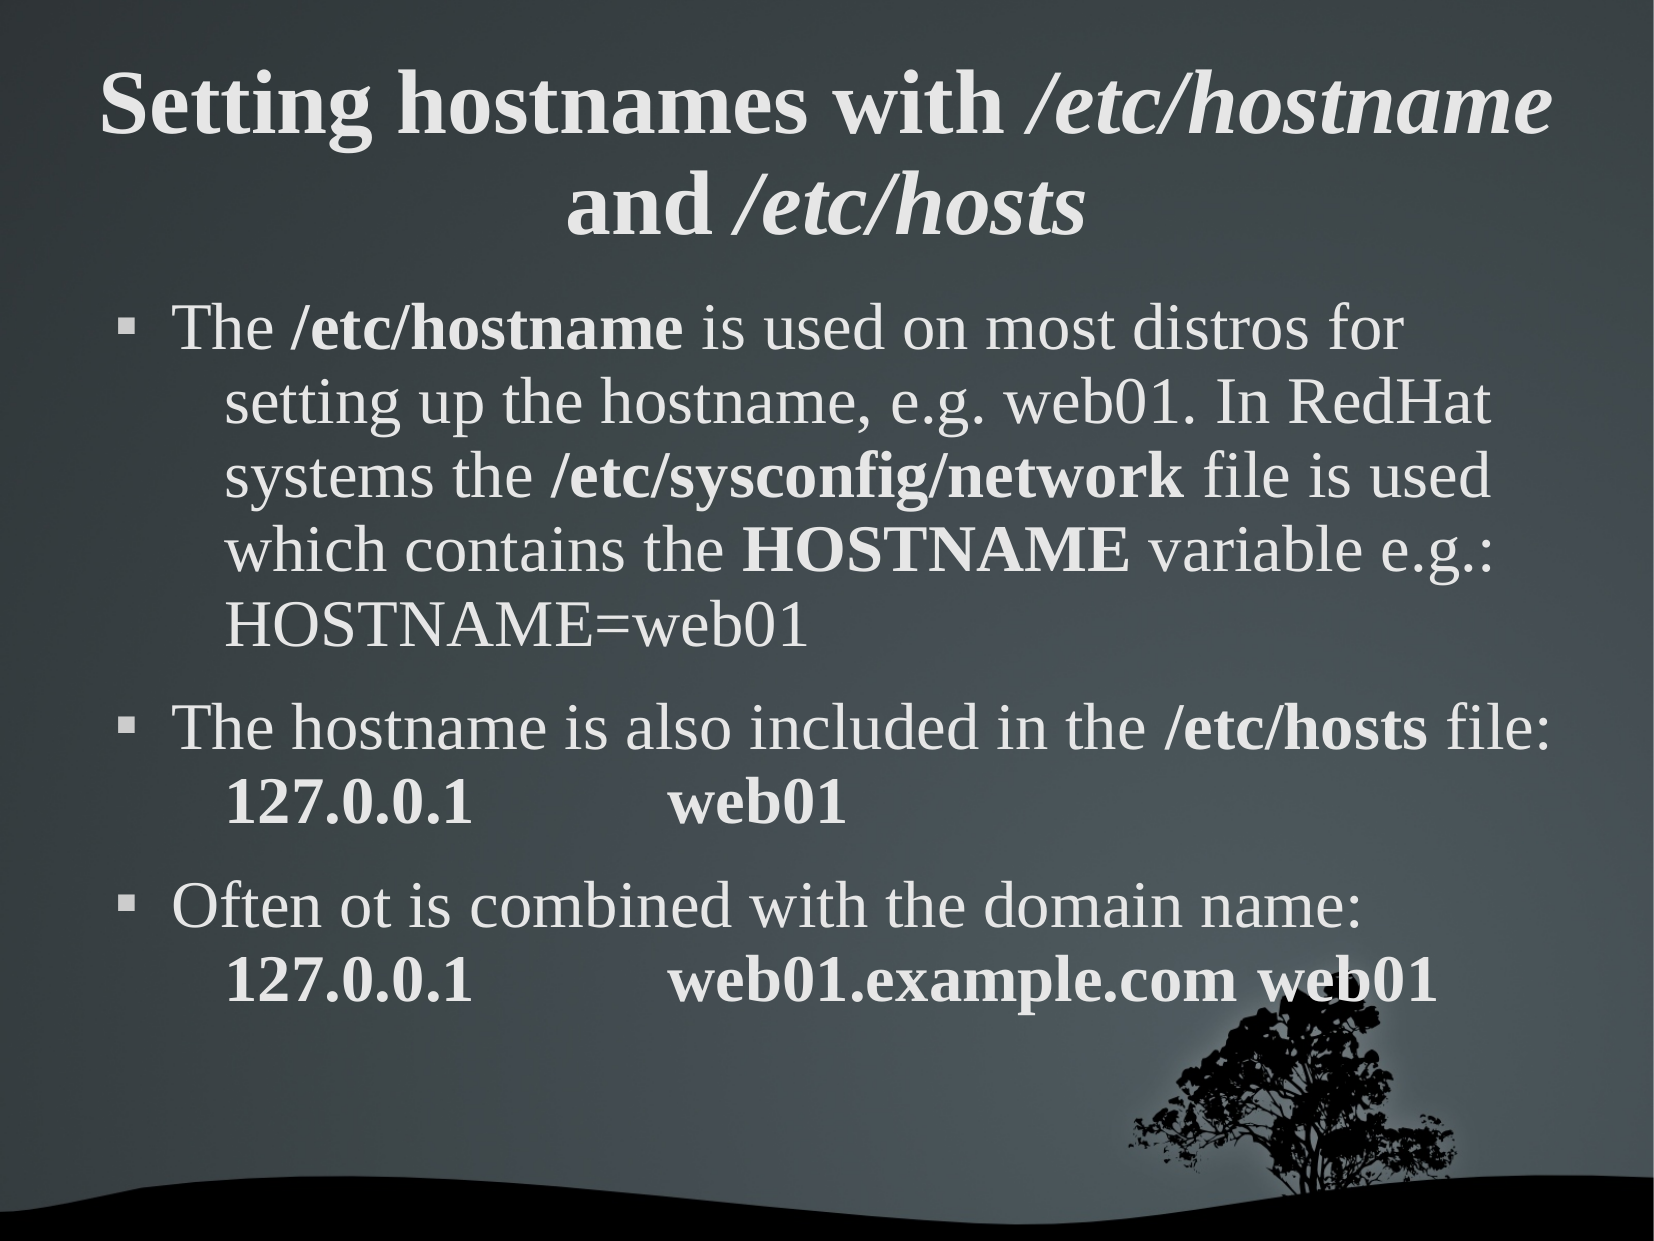

# Setting hostnames with /etc/hostname and /etc/hosts
The /etc/hostname is used on most distros for setting up the hostname, e.g. web01. In RedHat systems the /etc/sysconfig/network file is used which contains the HOSTNAME variable e.g.:
HOSTNAME=web01
The hostname is also included in the /etc/hosts file:
127.0.0.1			web01
Often ot is combined with the domain name:
127.0.0.1			web01.example.com	web01